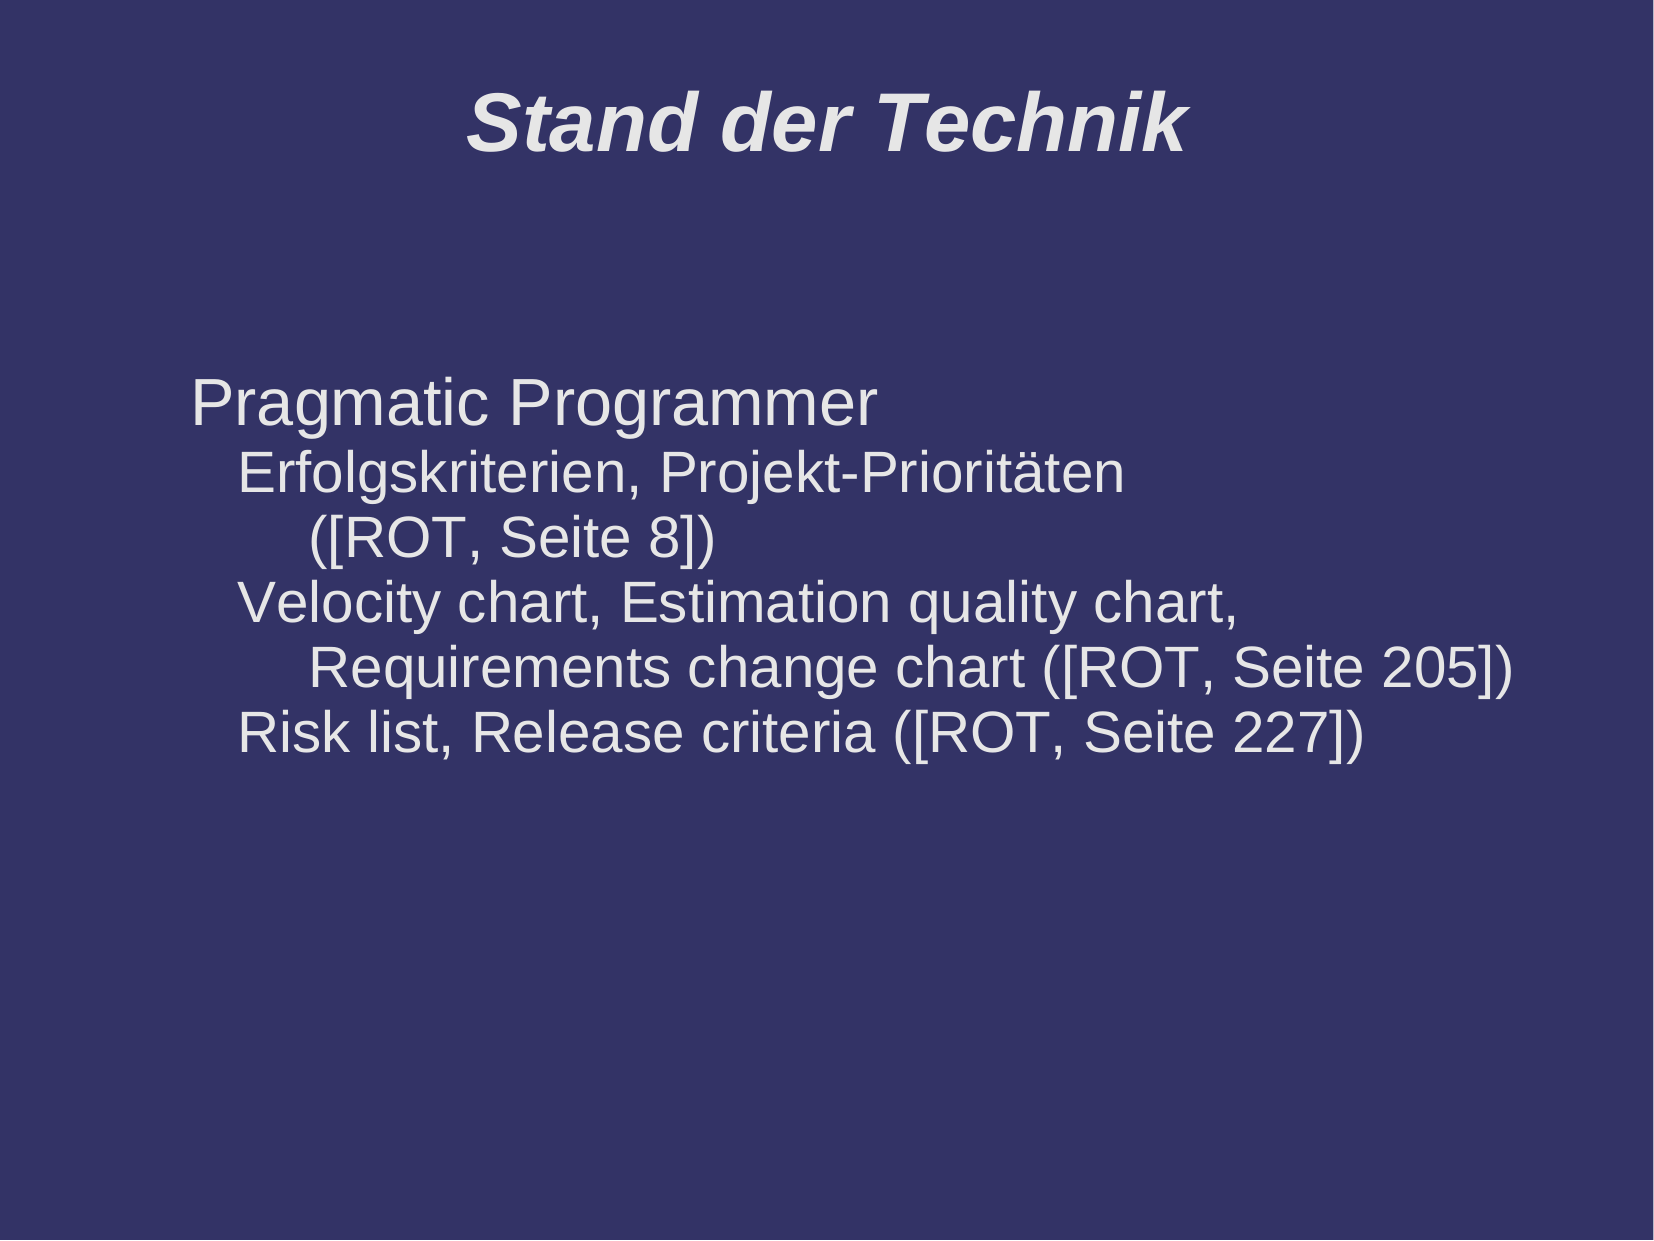

# Stand der Technik
Pragmatic Programmer
Erfolgskriterien, Projekt-Prioritäten
([ROT, Seite 8])
Velocity chart, Estimation quality chart, Requirements change chart ([ROT, Seite 205])
Risk list, Release criteria ([ROT, Seite 227])